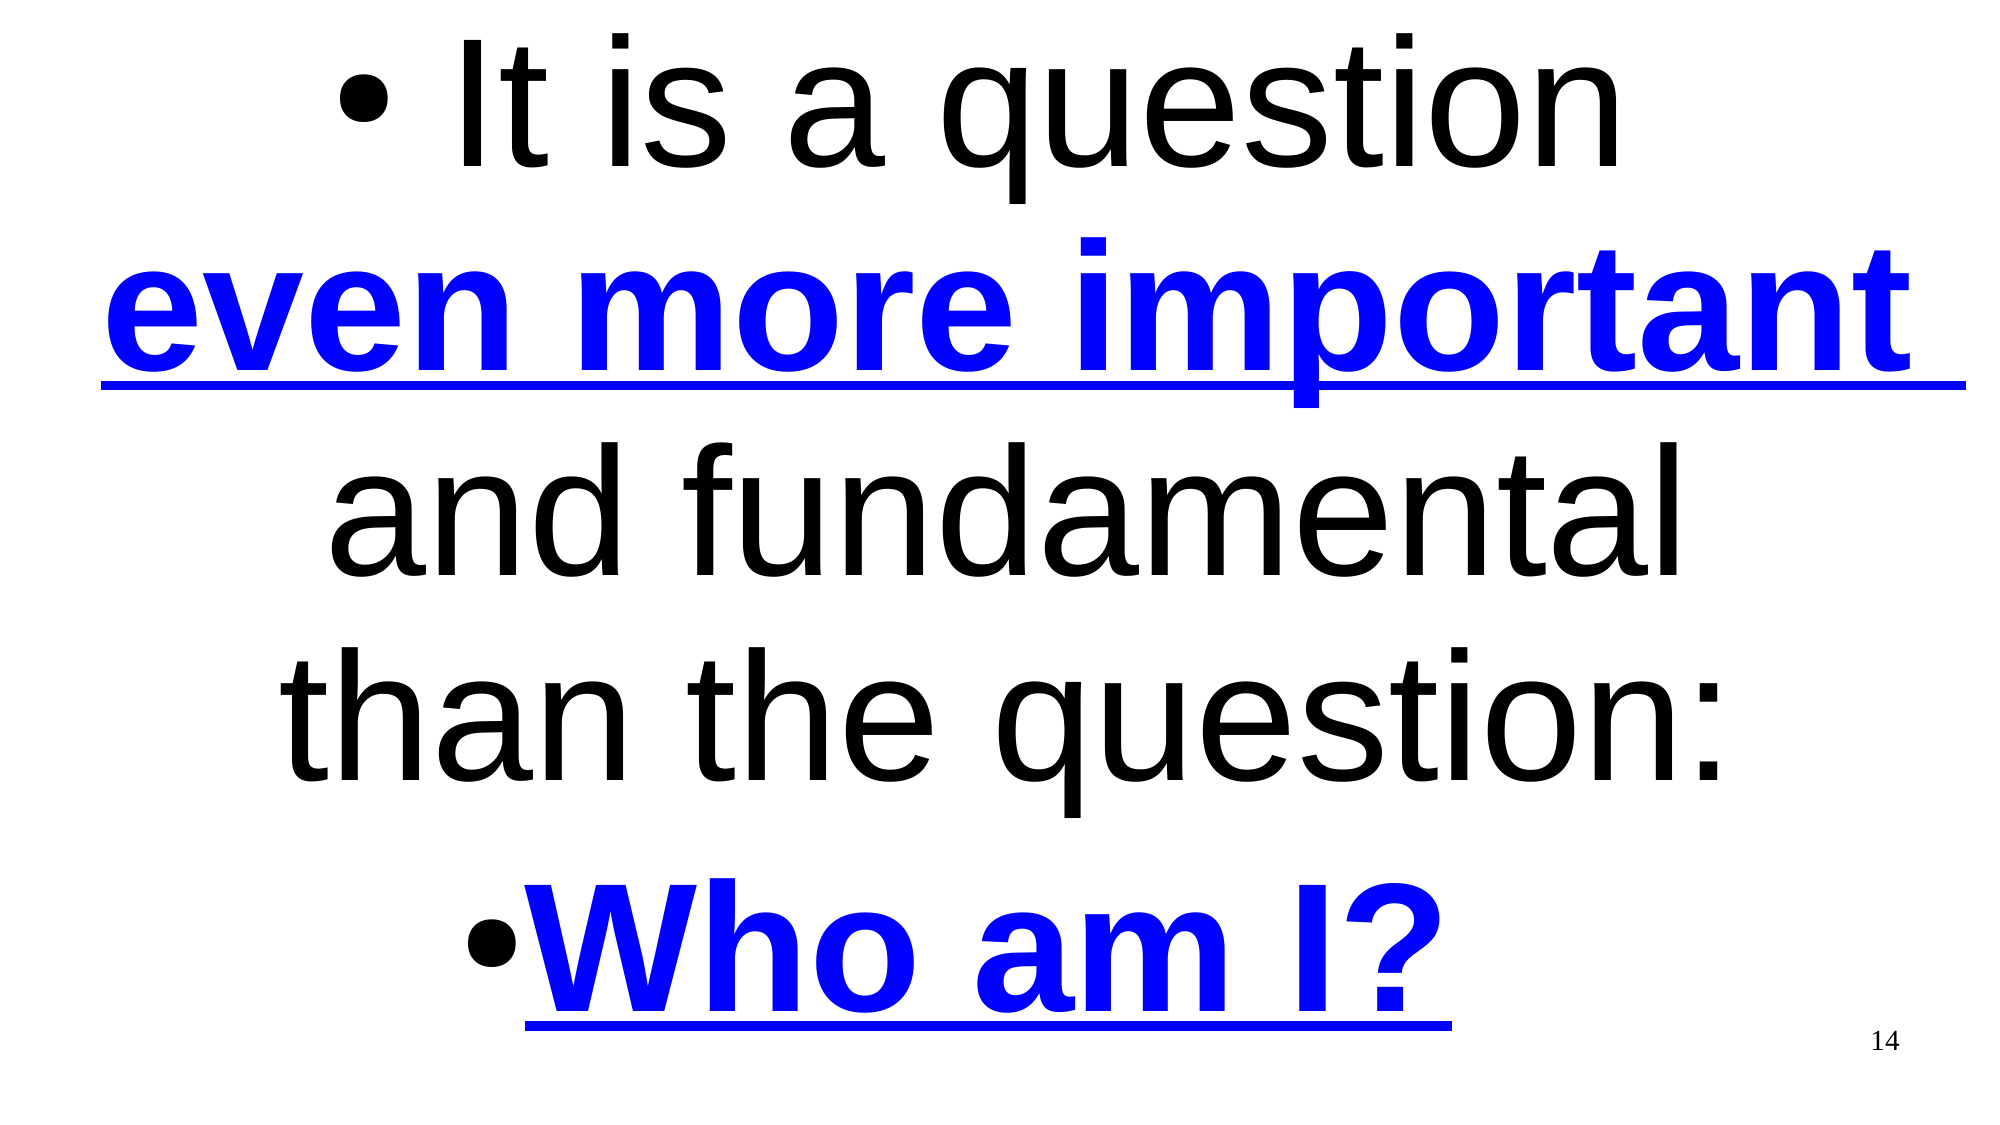

# It is a question even more important and fundamental than the question:
Who am I?
14